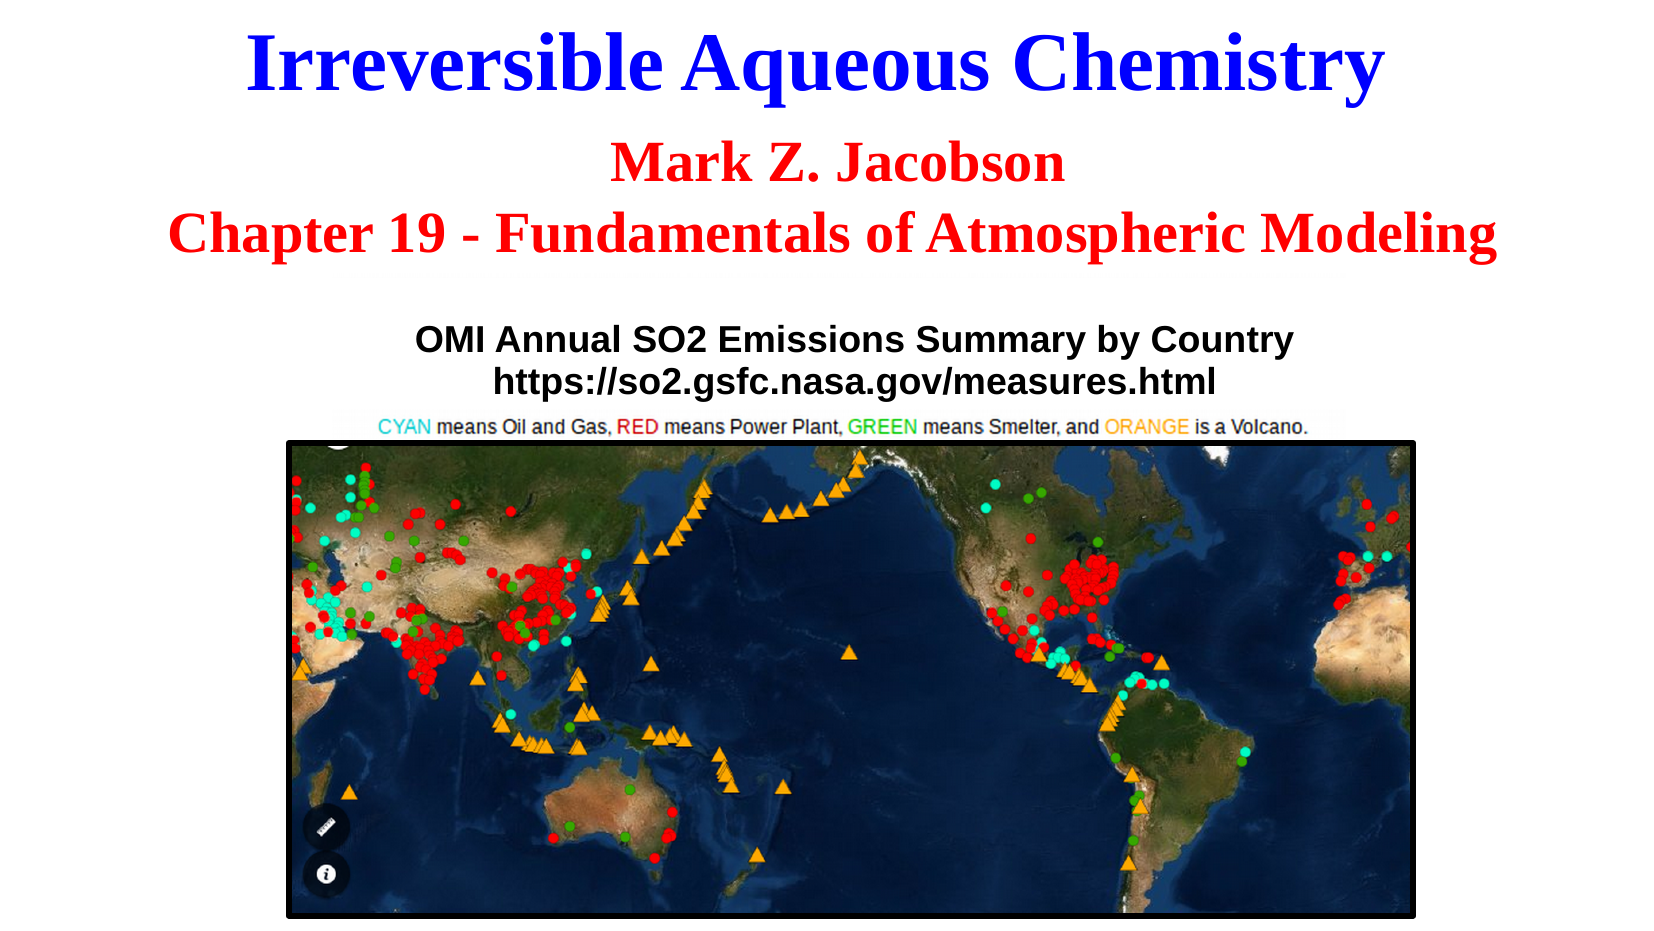

# Irreversible Aqueous Chemistry
Mark Z. Jacobson
Chapter 19 - Fundamentals of Atmospheric Modeling
OMI Annual SO2 Emissions Summary by Country
https://so2.gsfc.nasa.gov/measures.html